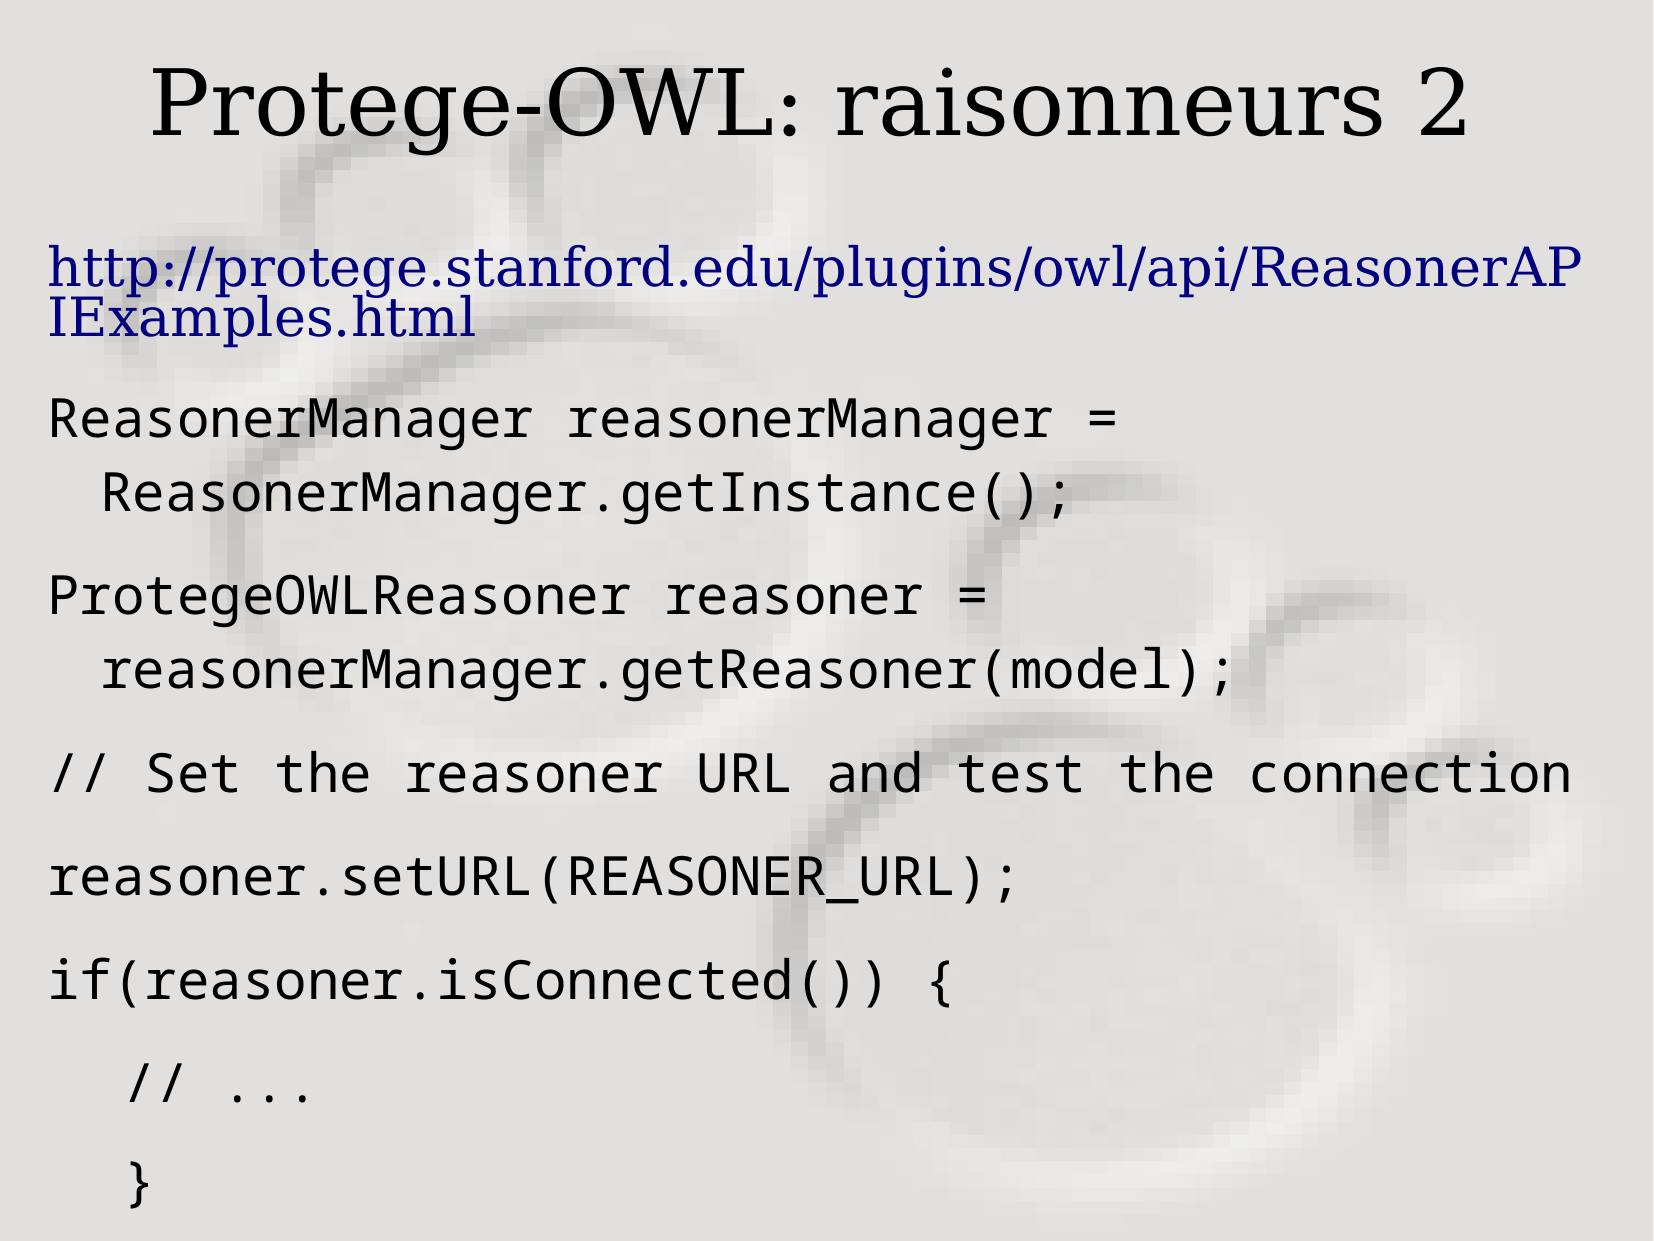

# Protege-OWL: raisonneurs 2
http://protege.stanford.edu/plugins/owl/api/ReasonerAPIExamples.html
ReasonerManager reasonerManager = ReasonerManager.getInstance();
ProtegeOWLReasoner reasoner = reasonerManager.getReasoner(model);
// Set the reasoner URL and test the connection
reasoner.setURL(REASONER_URL);
if(reasoner.isConnected()) {
// ...
}